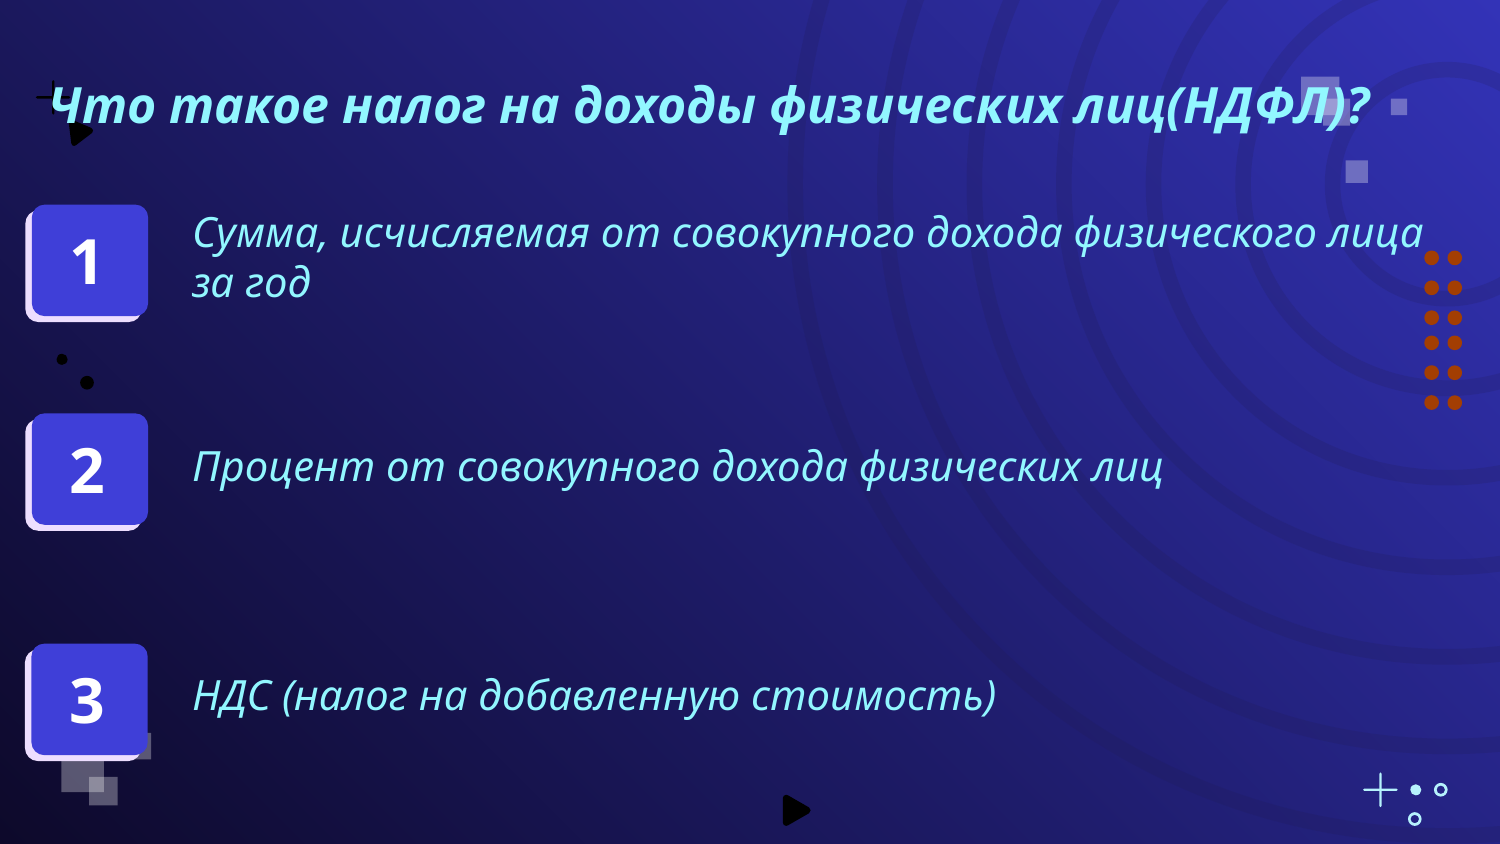

Что такое налог на доходы физических лиц(НДФЛ)?
Сумма, исчисляемая от совокупного дохода физического лица за год
1
# Процент от совокупного дохода физических лиц
2
НДС (налог на добавленную стоимость)
3